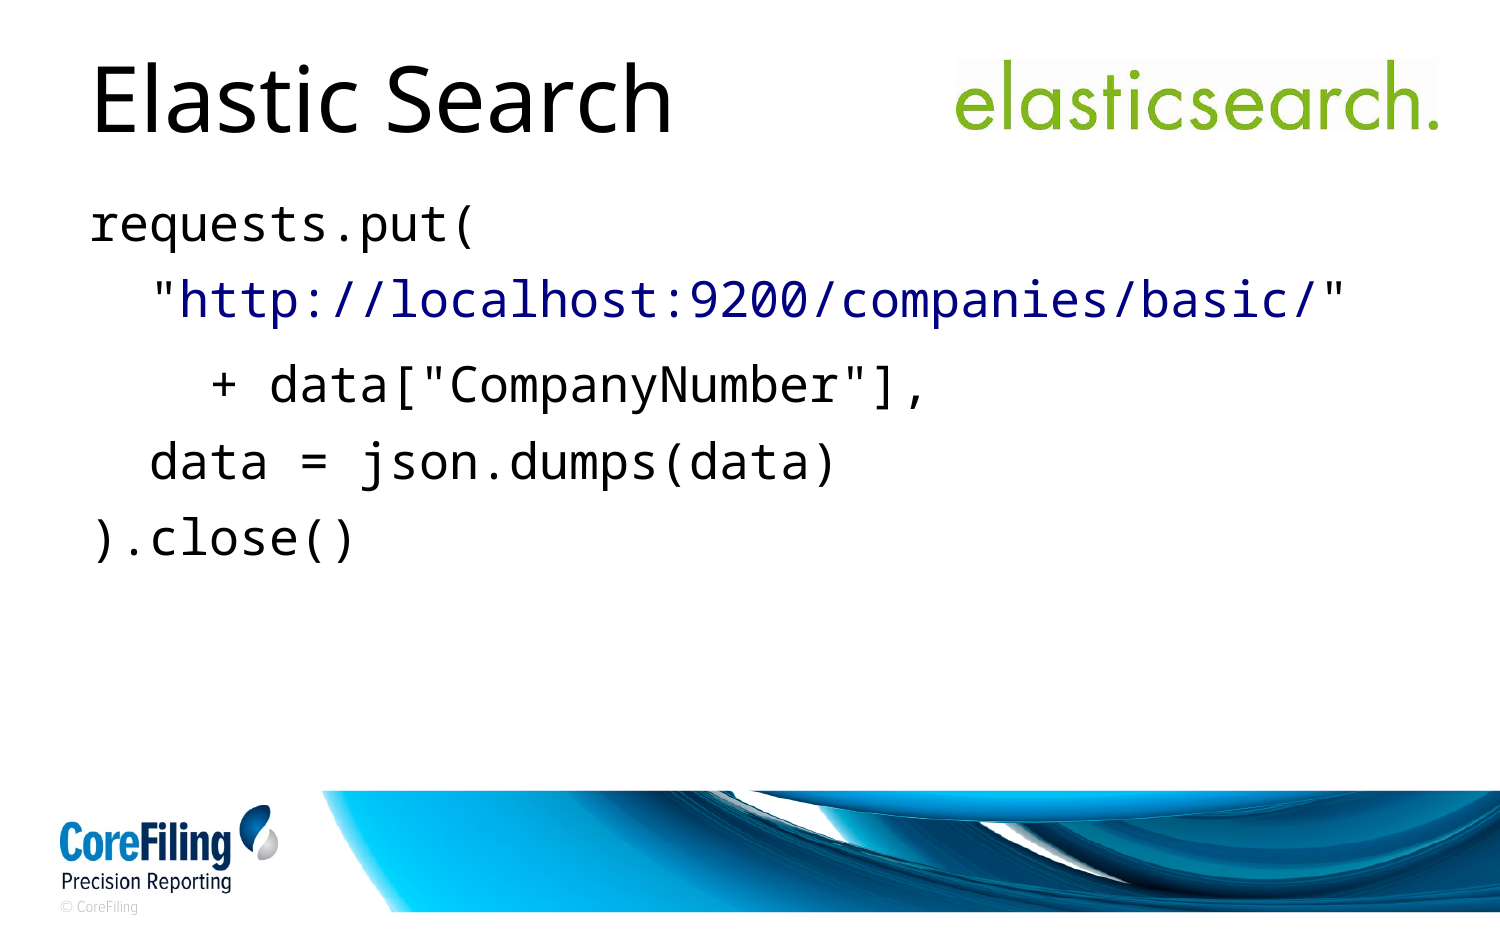

# Elastic Search
requests.put(
 "http://localhost:9200/companies/basic/"
 + data["CompanyNumber"],
 data = json.dumps(data)
).close()